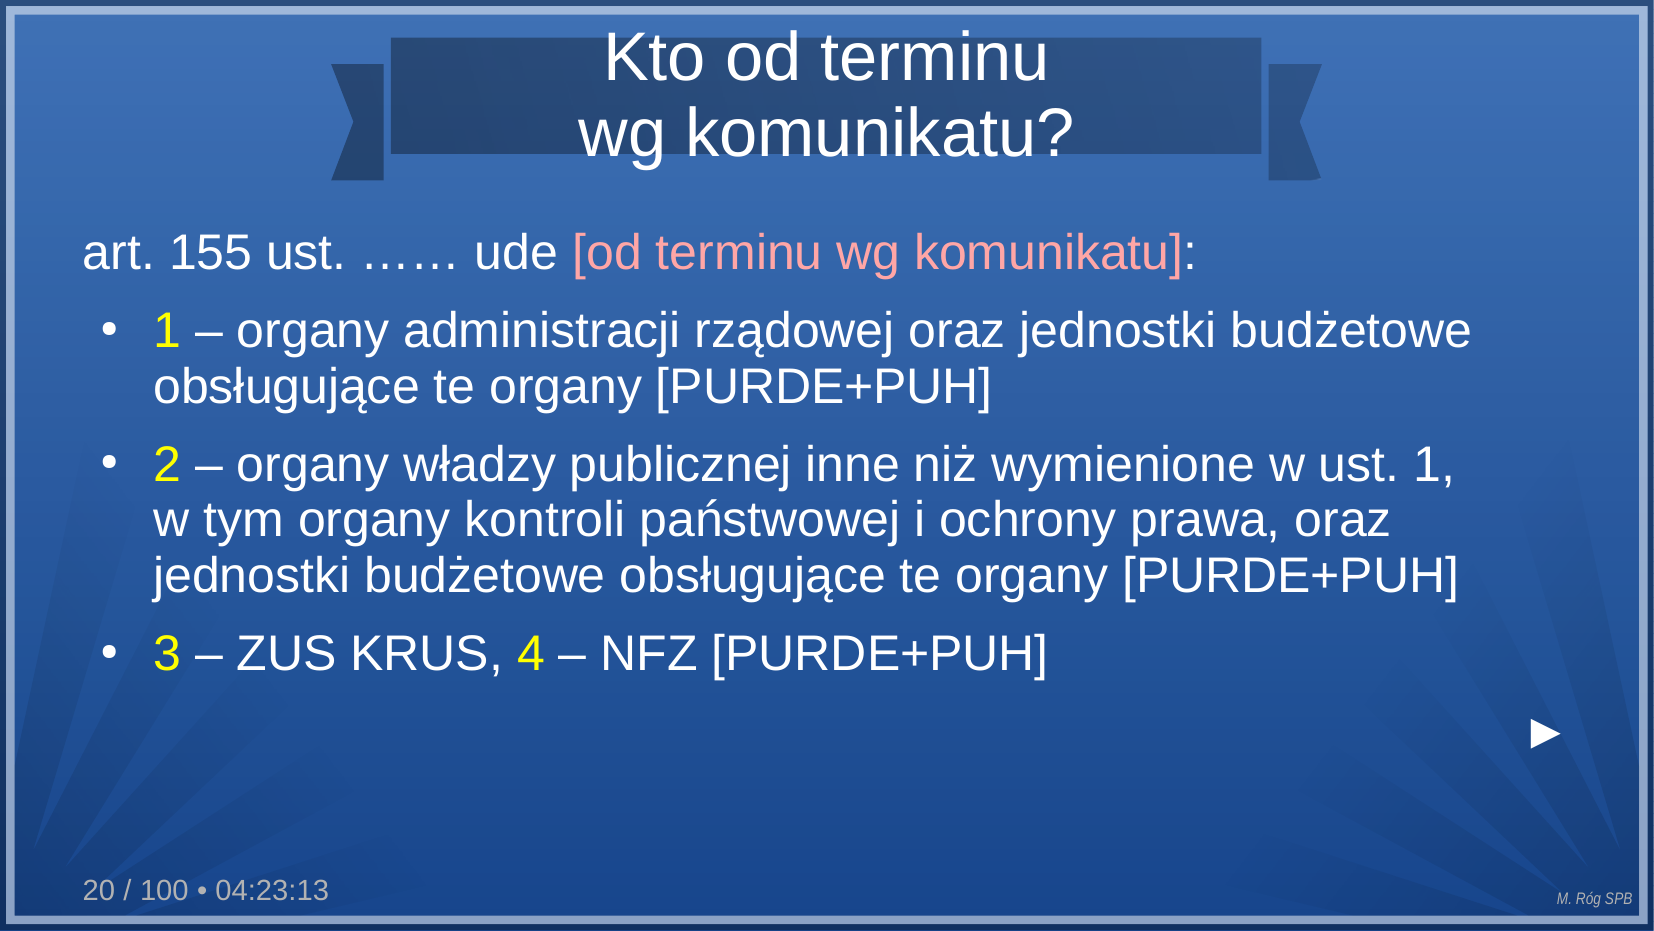

# Kto od terminu wg komunikatu?
art. 155 ust. …… ude [od terminu wg komunikatu]:
1 – organy administracji rządowej oraz jednostki budżetowe obsługujące te organy [PURDE+PUH]
2 – organy władzy publicznej inne niż wymienione w ust. 1, w tym organy kontroli państwowej i ochrony prawa, oraz jednostki budżetowe obsługujące te organy [PURDE+PUH]
3 – ZUS KRUS, 4 – NFZ [PURDE+PUH]
►